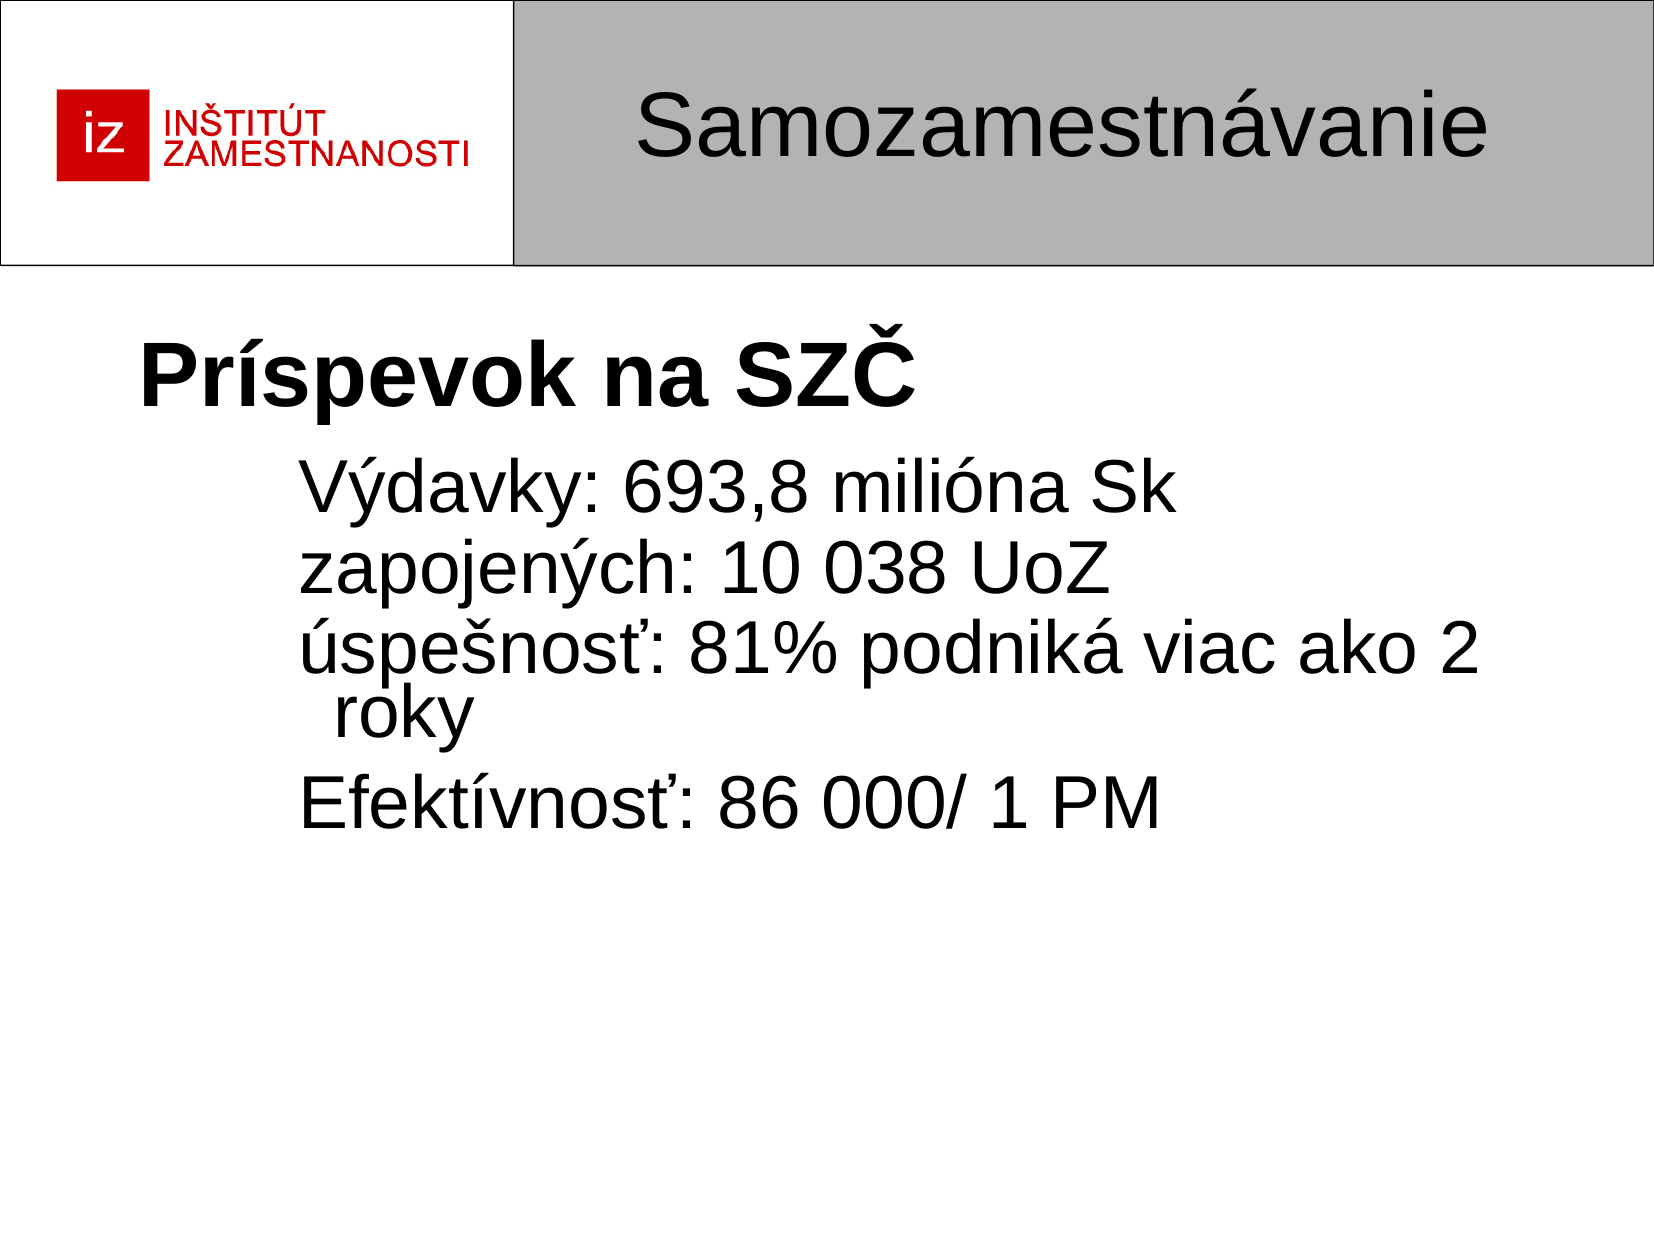

# Samozamestnávanie
Príspevok na SZČ
Výdavky: 693,8 milióna Sk
zapojených: 10 038 UoZ
úspešnosť: 81% podniká viac ako 2 roky
Efektívnosť: 86 000/ 1 PM